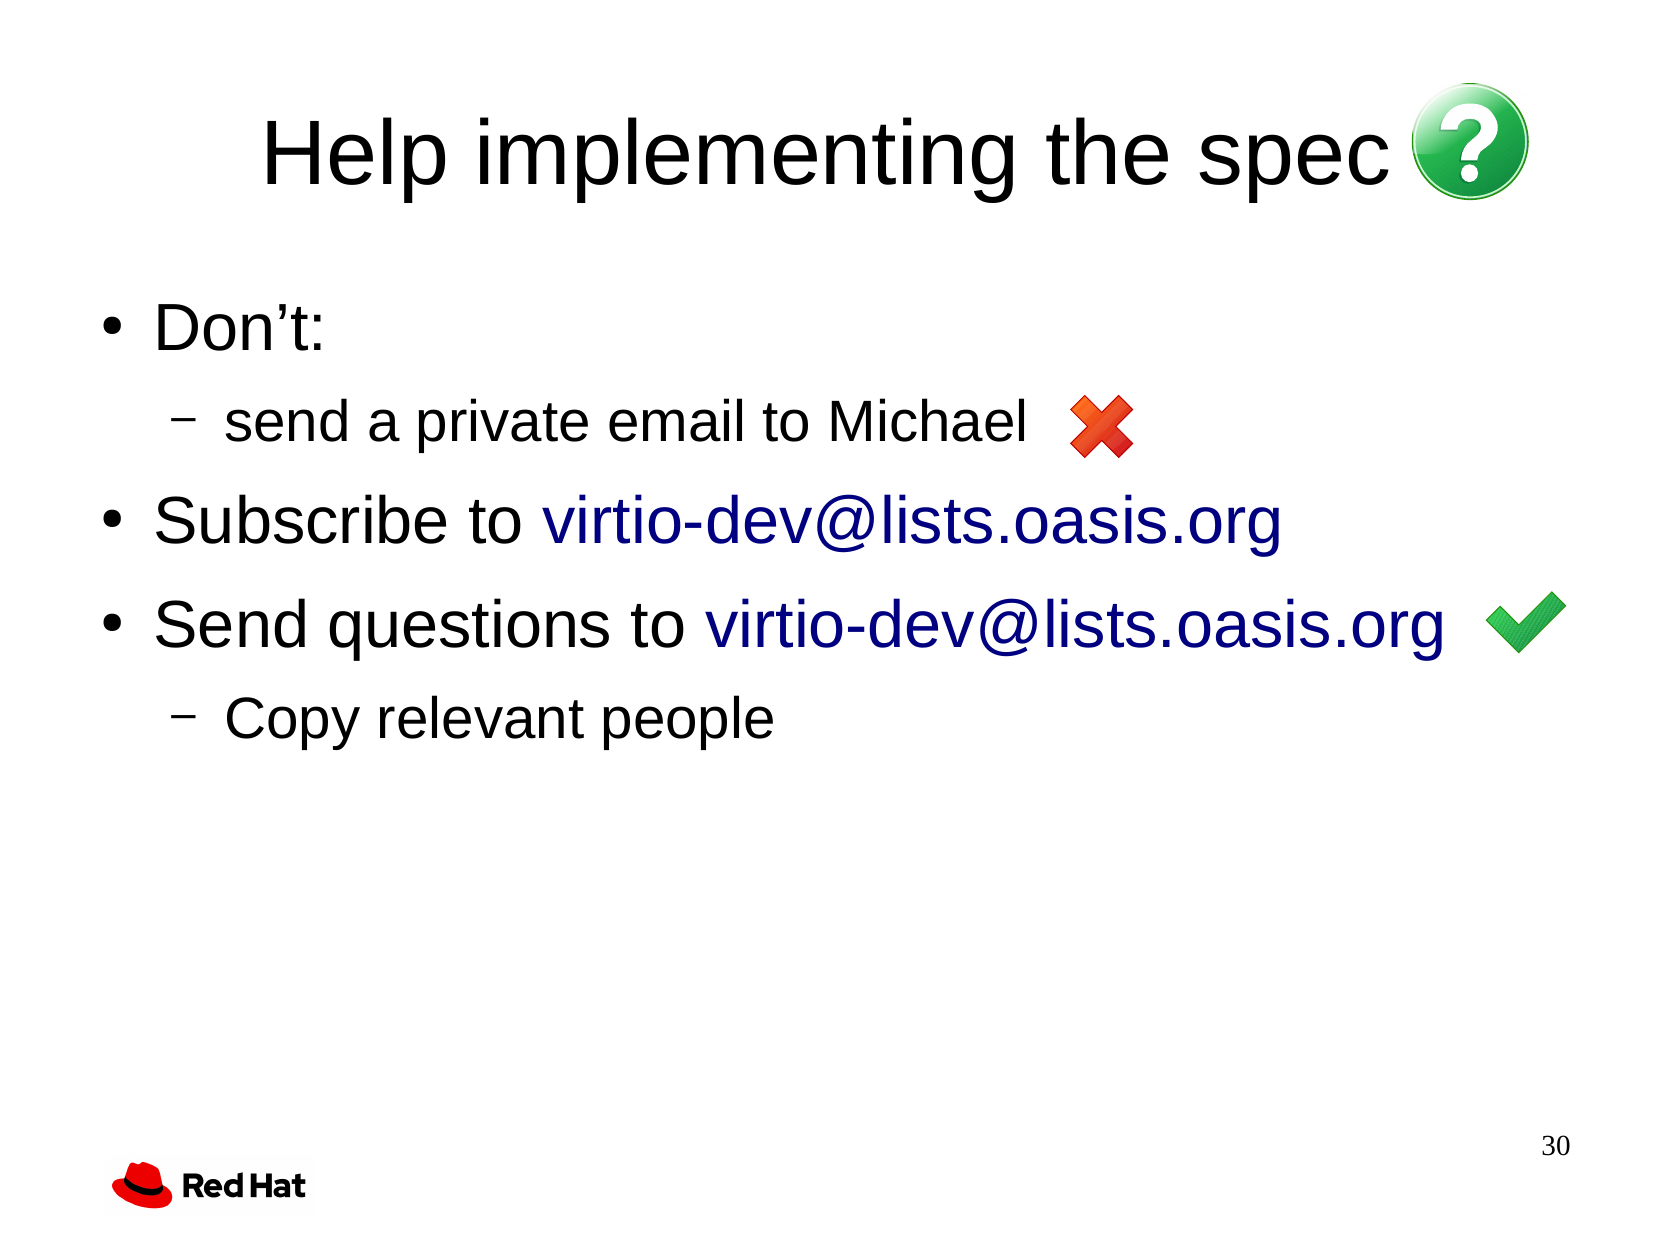

# Help implementing the spec
Don’t:
send a private email to Michael
Subscribe to virtio-dev@lists.oasis.org
Send questions to virtio-dev@lists.oasis.org
Copy relevant people
30